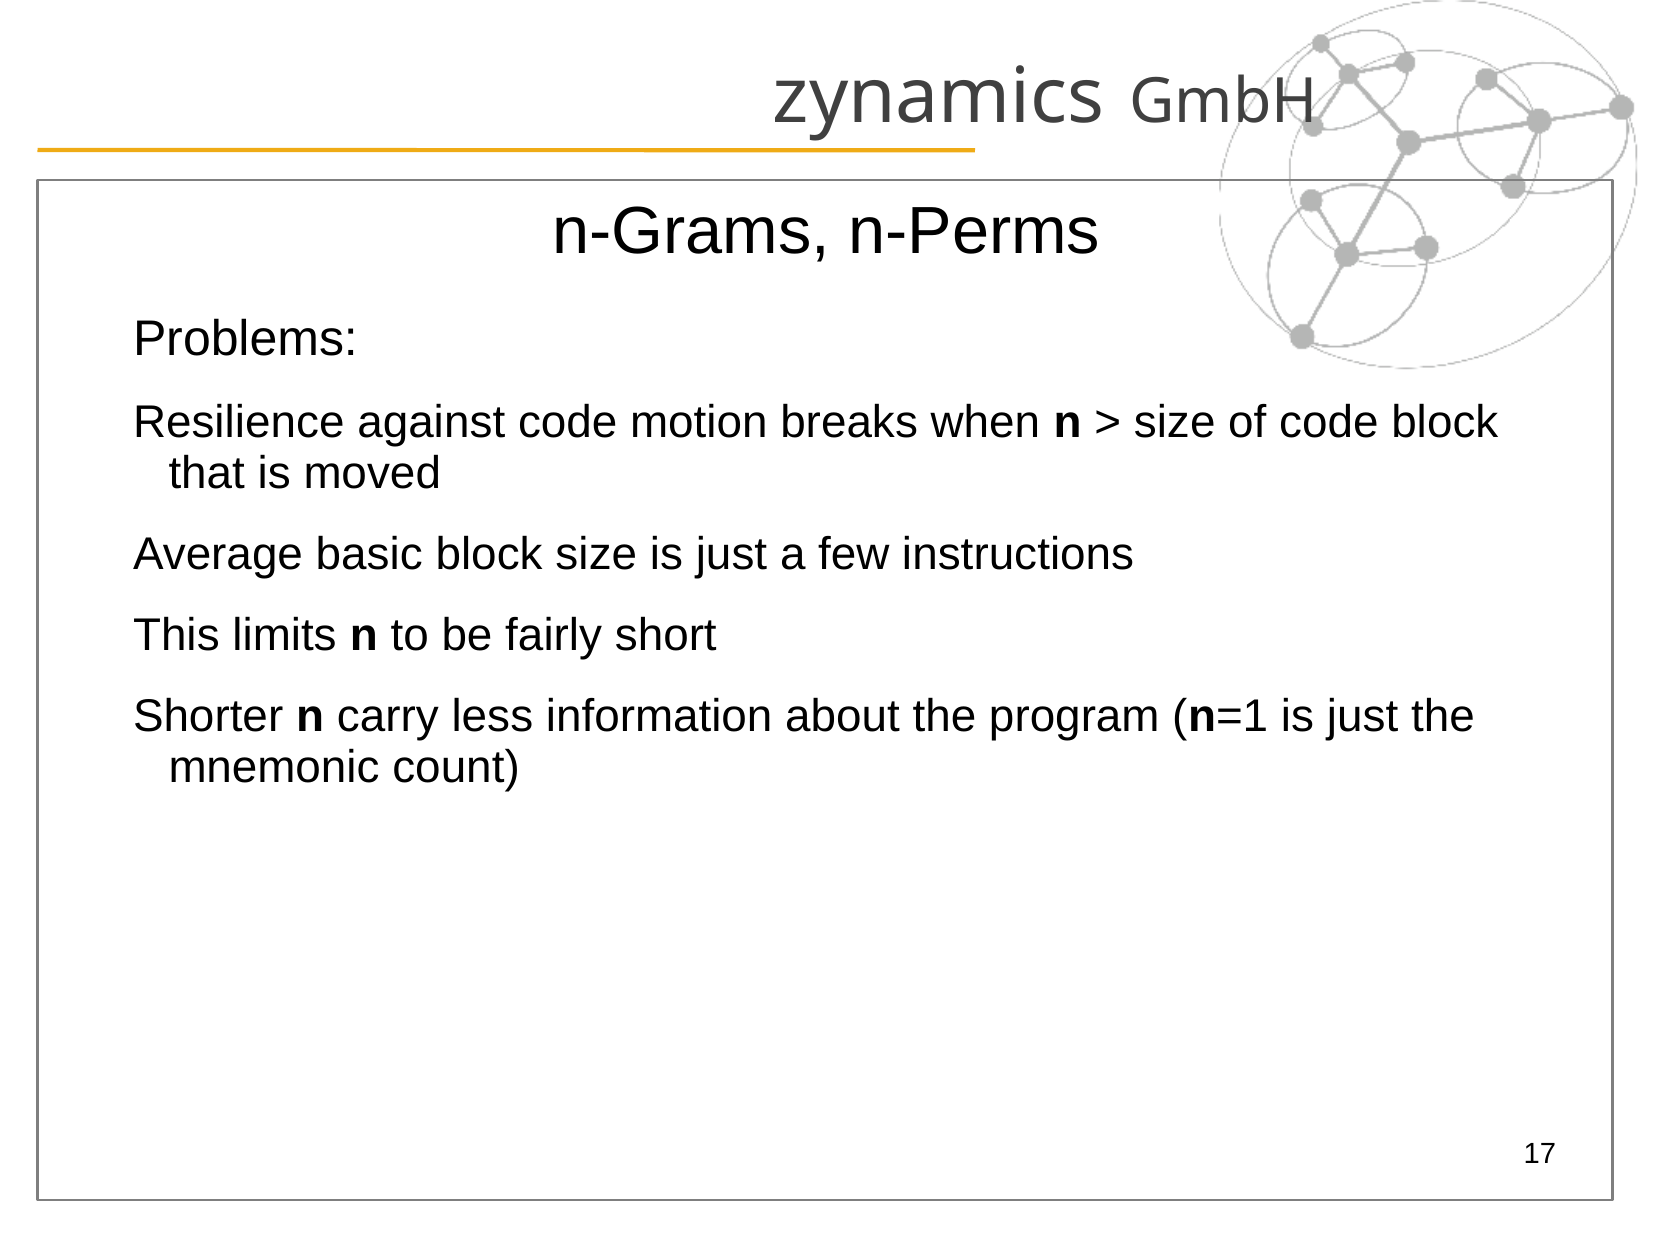

zynamics GmbH
# n-Grams, n-Perms
Problems:
Resilience against code motion breaks when n > size of code block that is moved
Average basic block size is just a few instructions
This limits n to be fairly short
Shorter n carry less information about the program (n=1 is just the mnemonic count)